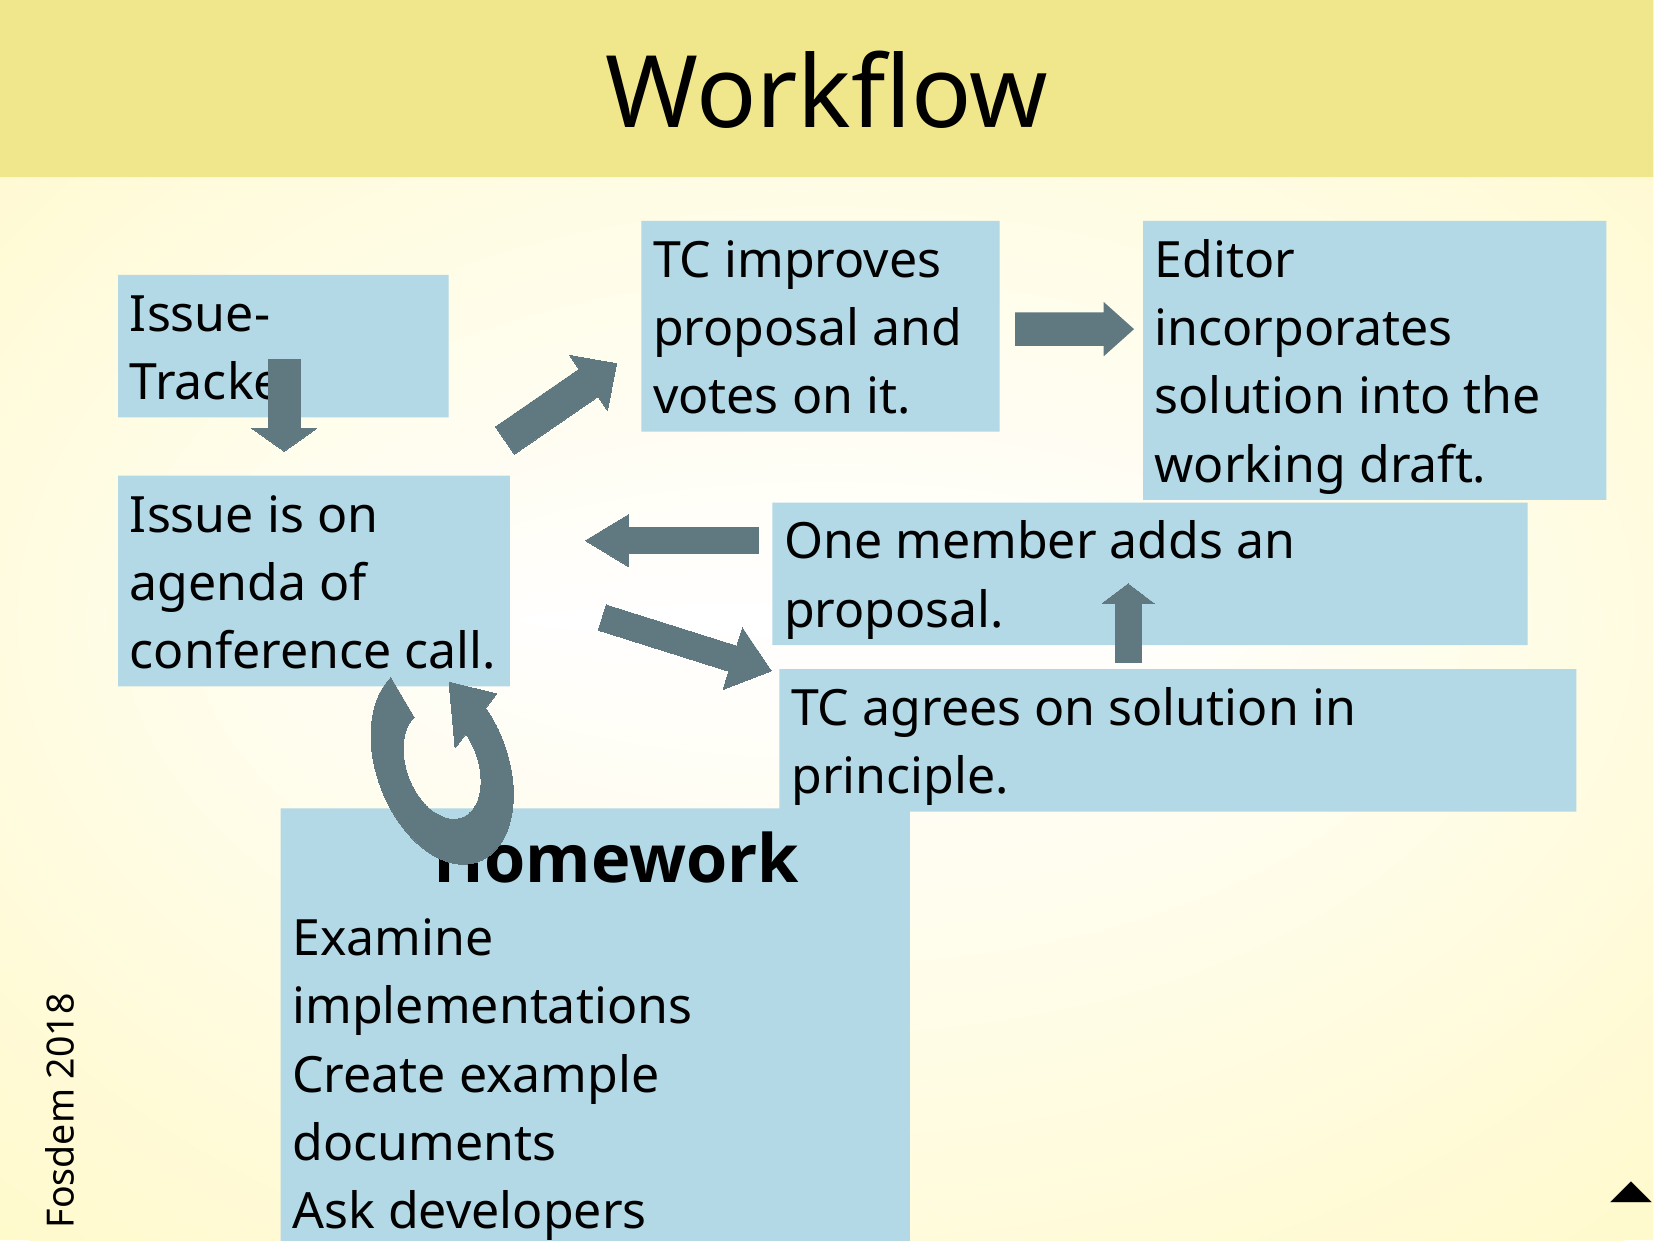

# Workflow
TC improves proposal and votes on it.
Editor incorporates solution into the working draft.
Issue-Tracker
Issue is on agenda of conference call.
One member adds an proposal.
TC agrees on solution in principle.
Homework
Examine implementations
Create example documents
Ask developers
Discuss on mailing list
Fosdem 2018
⏶